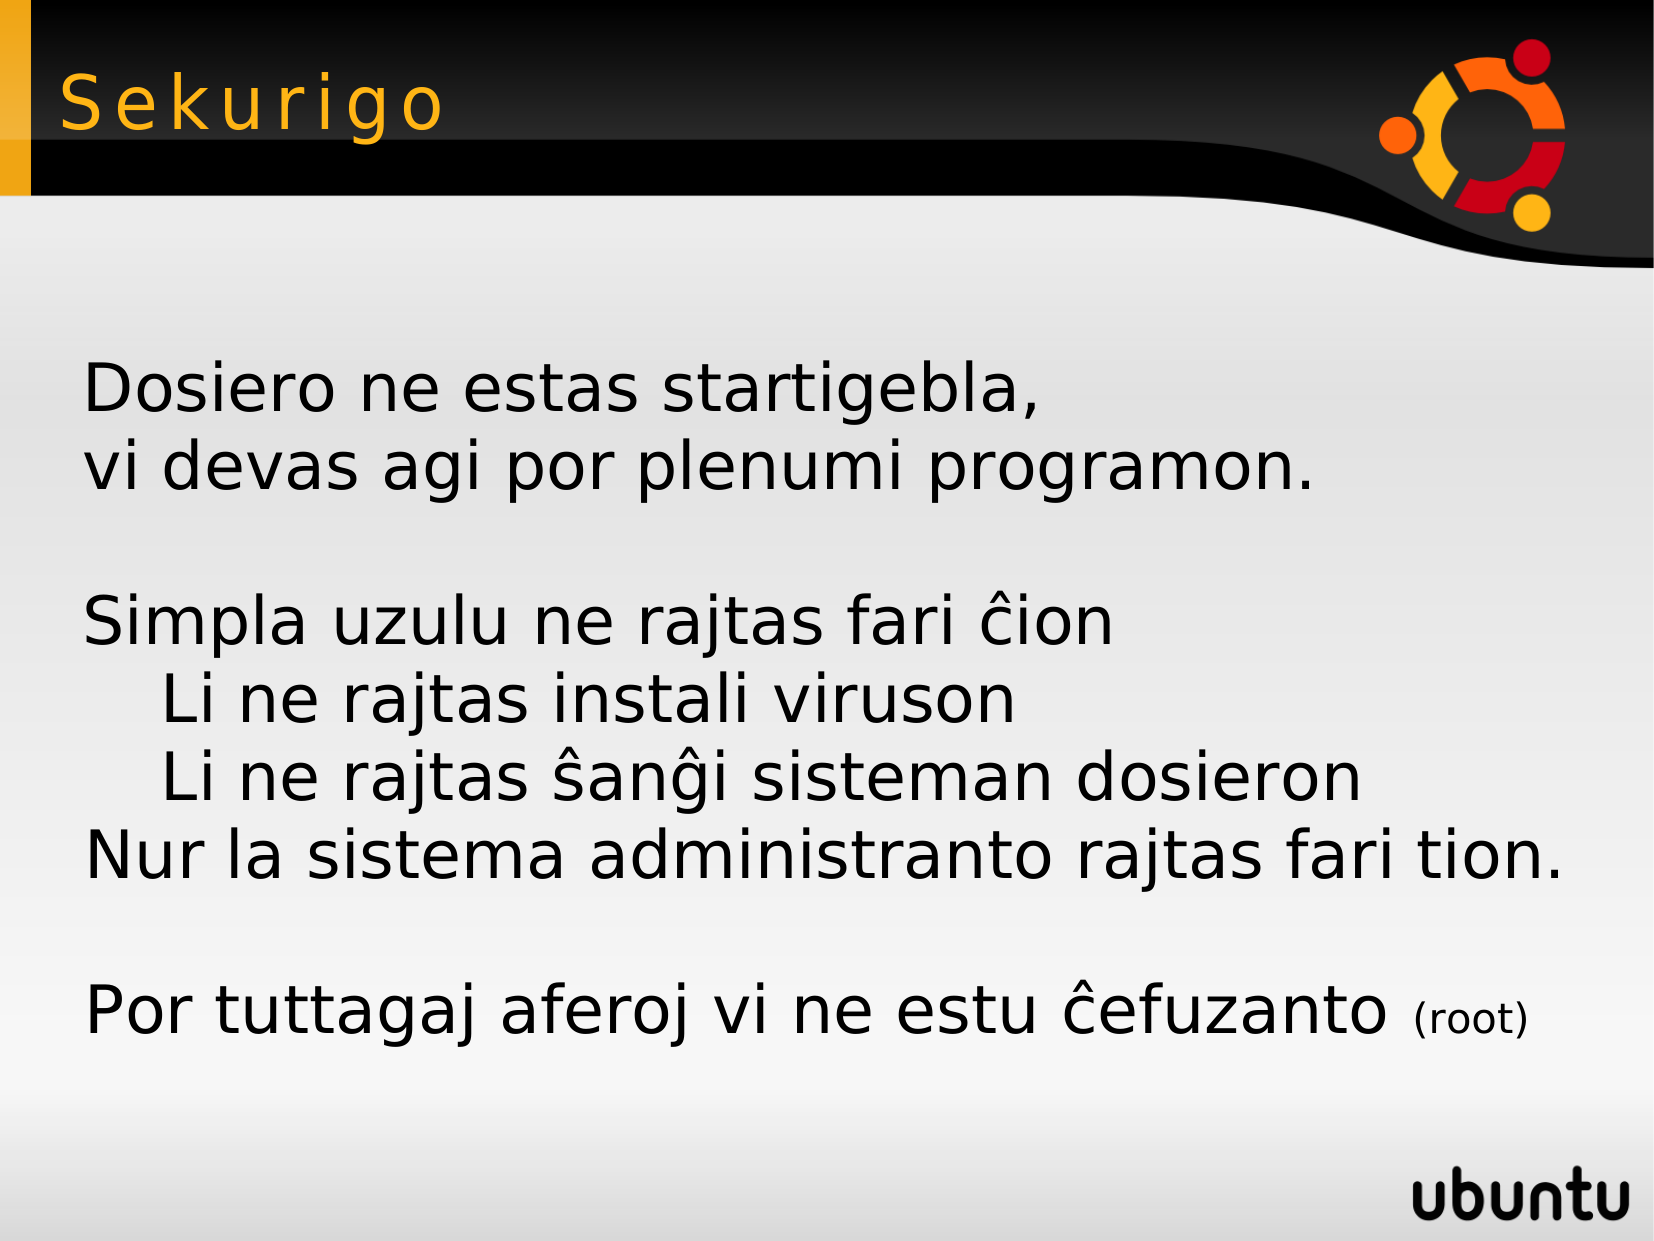

# Sekurigo
Dosiero ne estas startigebla,
vi devas agi por plenumi programon.
Simpla uzulu ne rajtas fari ĉion
Li ne rajtas instali viruson
Li ne rajtas ŝanĝi sisteman dosieron
Nur la sistema administranto rajtas fari tion.
Por tuttagaj aferoj vi ne estu ĉefuzanto (root)